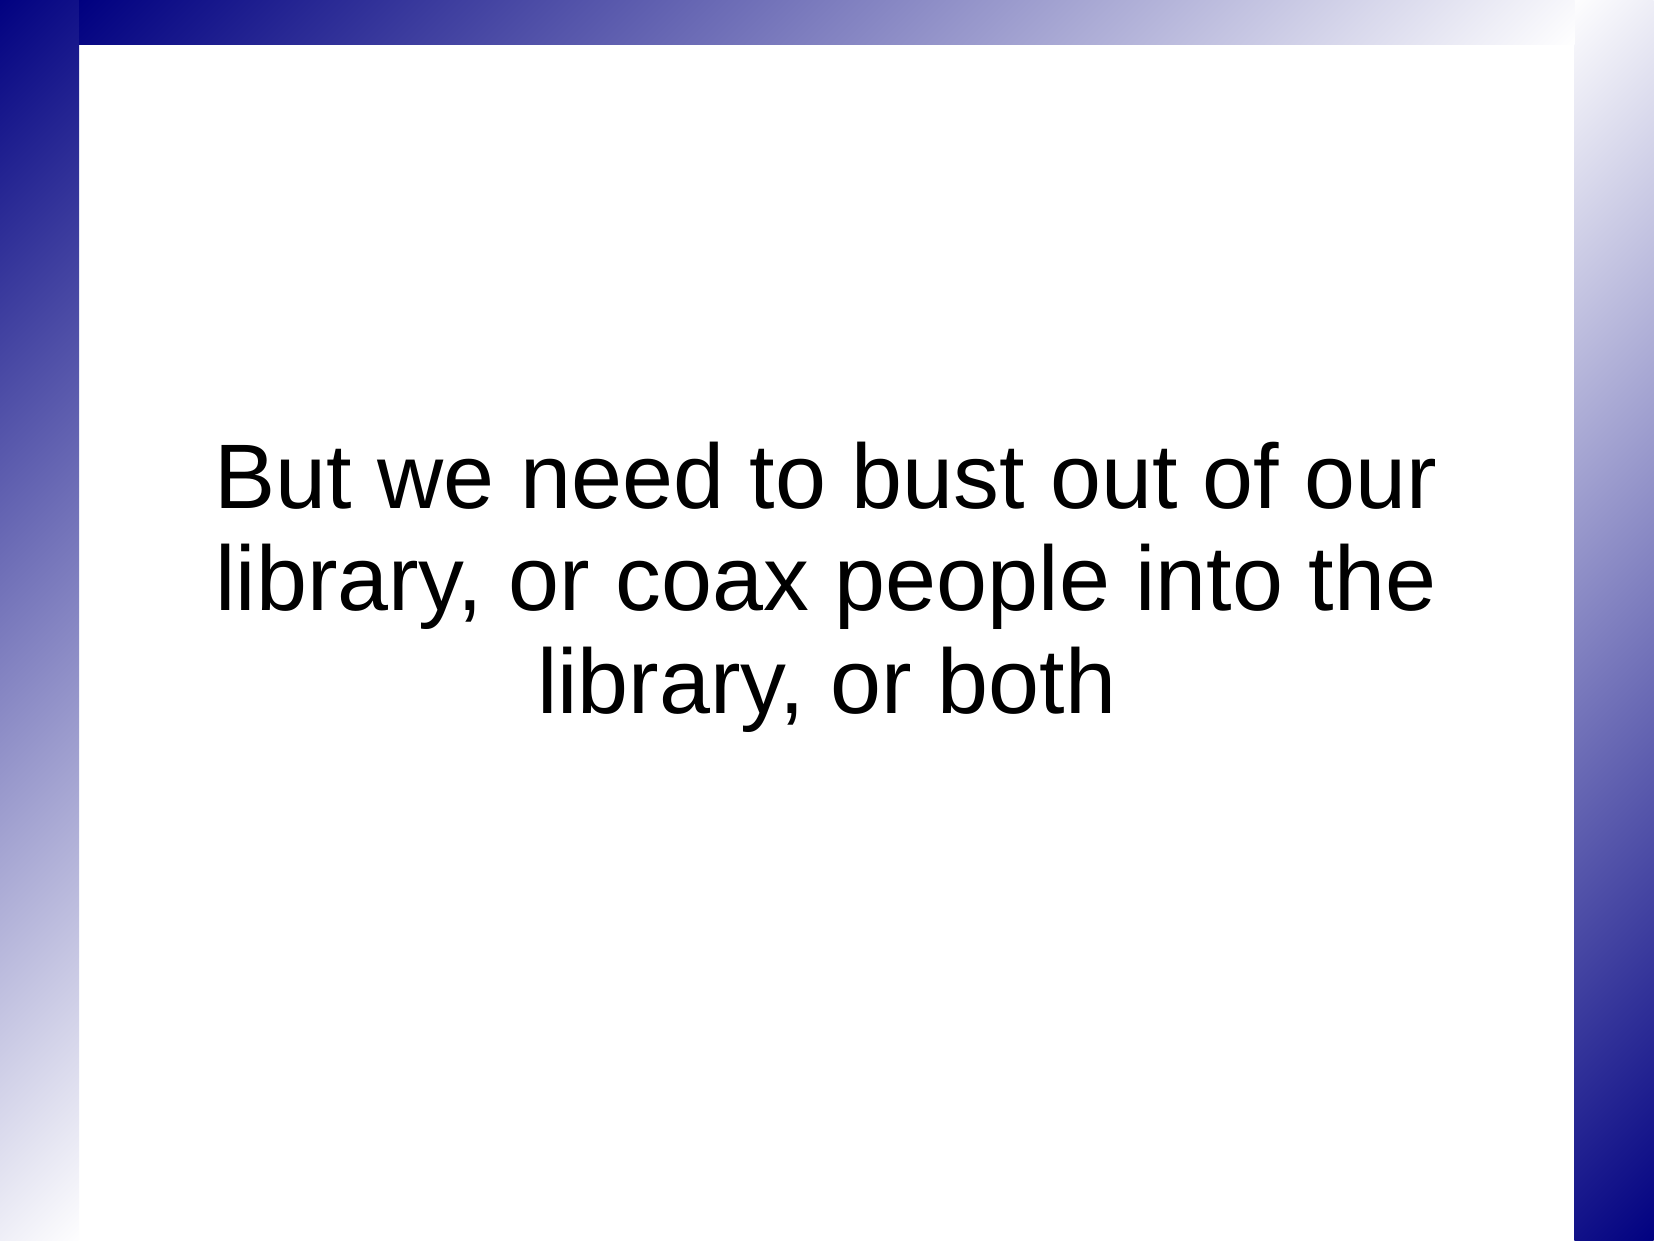

# But we need to bust out of our library, or coax people into the library, or both